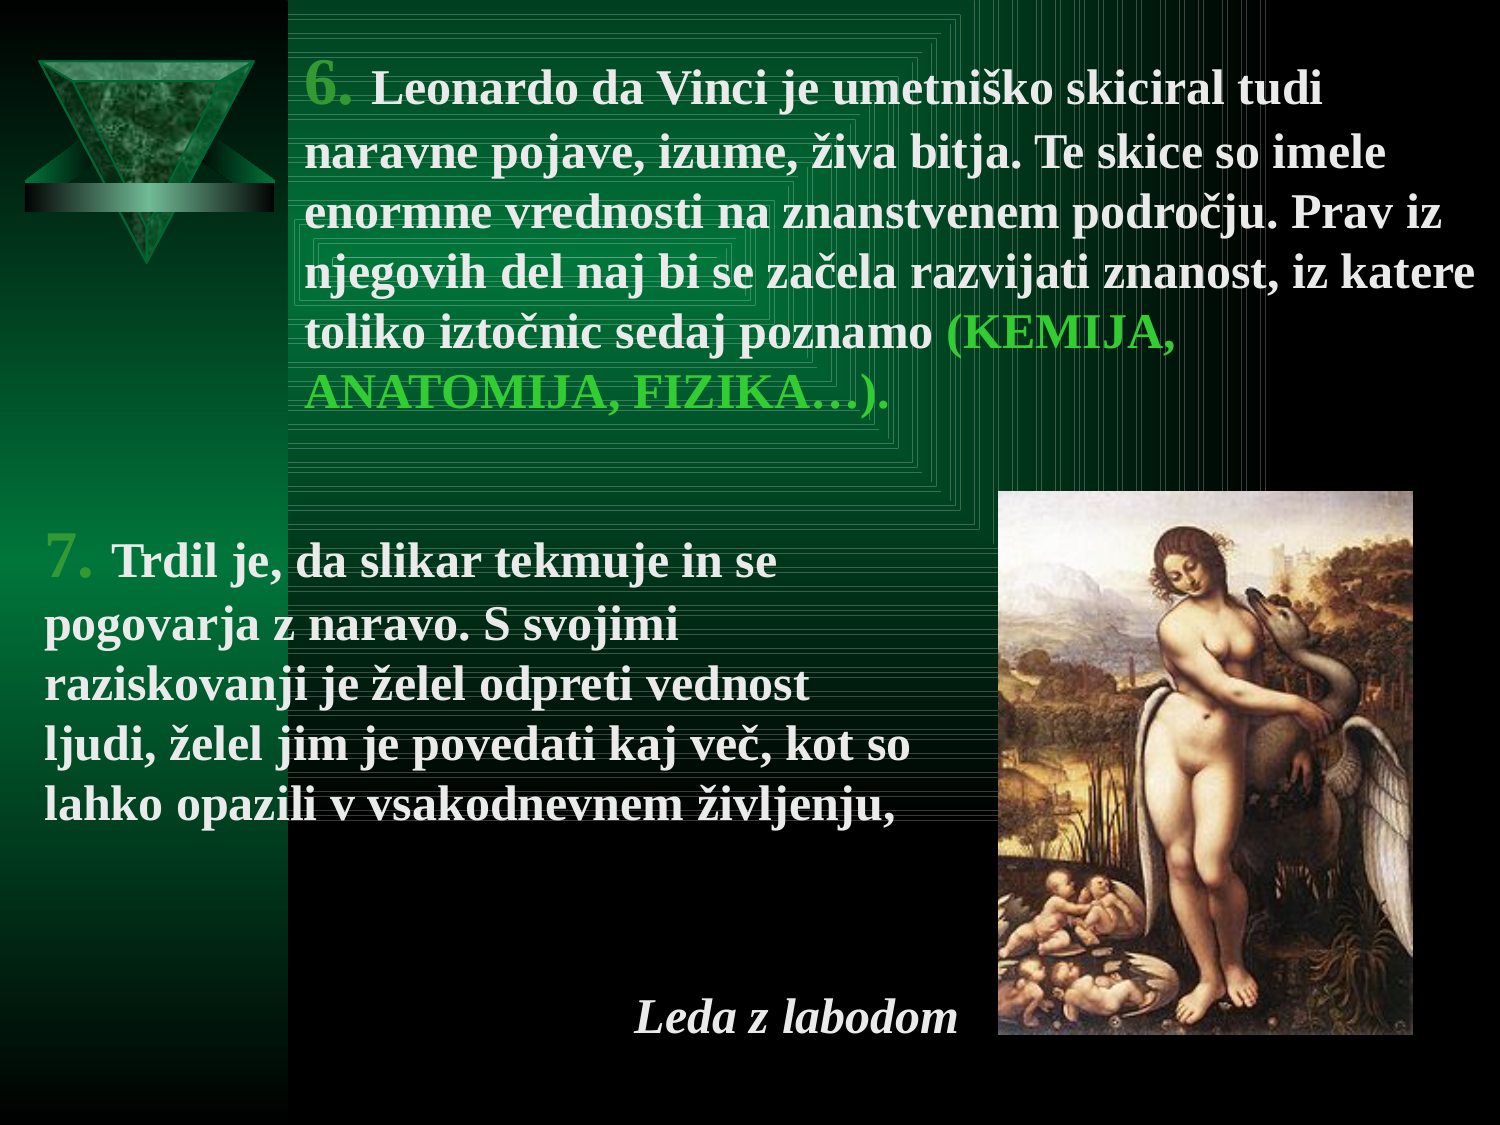

6. Leonardo da Vinci je umetniško skiciral tudi naravne pojave, izume, živa bitja. Te skice so imele enormne vrednosti na znanstvenem področju. Prav iz njegovih del naj bi se začela razvijati znanost, iz katere toliko iztočnic sedaj poznamo (KEMIJA, ANATOMIJA, FIZIKA…).
Leda z labodom
7. Trdil je, da slikar tekmuje in se pogovarja z naravo. S svojimi raziskovanji je želel odpreti vednost ljudi, želel jim je povedati kaj več, kot so lahko opazili v vsakodnevnem življenju,